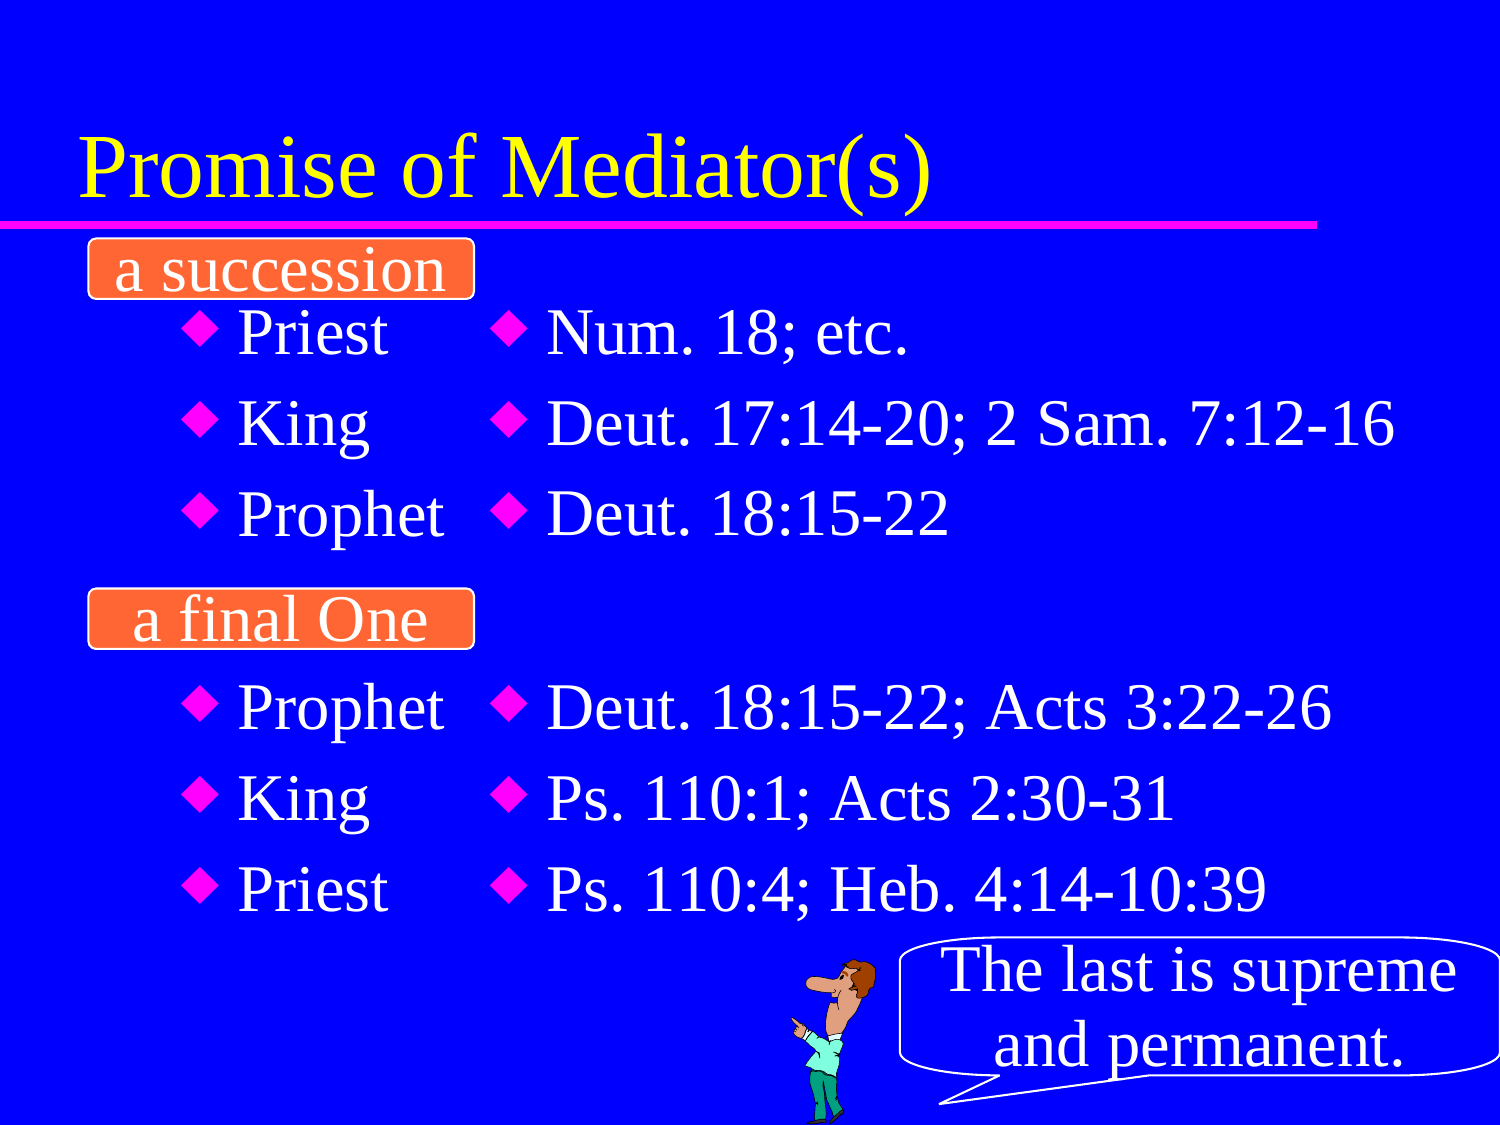

# Promise of Mediator(s)
a succession
Num. 18; etc.
Deut. 17:14-20; 2 Sam. 7:12-16
Deut. 18:15-22
Priest
King
Prophet
a final One
Prophet
King
Priest
Deut. 18:15-22; Acts 3:22-26
Ps. 110:1; Acts 2:30-31
Ps. 110:4; Heb. 4:14-10:39
The last is supreme and permanent.